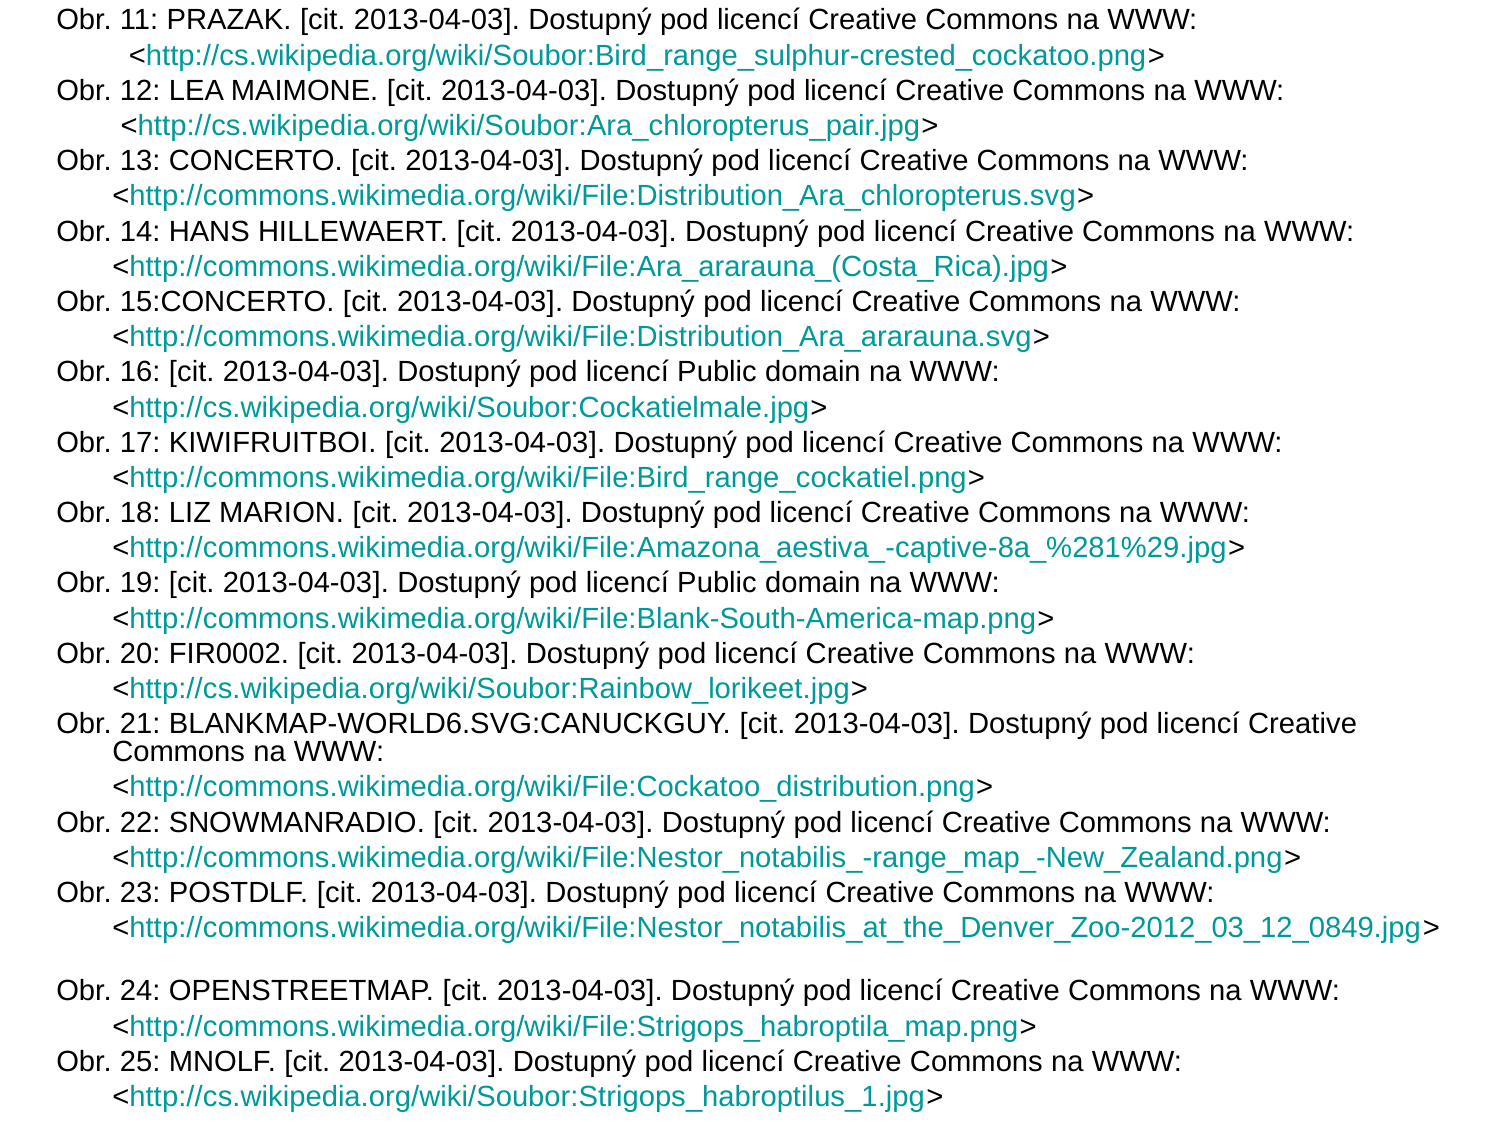

# Obr. 11: PRAZAK. [cit. 2013-04-03]. Dostupný pod licencí Creative Commons na WWW:
	 <http://cs.wikipedia.org/wiki/Soubor:Bird_range_sulphur-crested_cockatoo.png>
Obr. 12: LEA MAIMONE. [cit. 2013-04-03]. Dostupný pod licencí Creative Commons na WWW:
	 <http://cs.wikipedia.org/wiki/Soubor:Ara_chloropterus_pair.jpg>
Obr. 13: CONCERTO. [cit. 2013-04-03]. Dostupný pod licencí Creative Commons na WWW:
	<http://commons.wikimedia.org/wiki/File:Distribution_Ara_chloropterus.svg>
Obr. 14: HANS HILLEWAERT. [cit. 2013-04-03]. Dostupný pod licencí Creative Commons na WWW:
	<http://commons.wikimedia.org/wiki/File:Ara_ararauna_(Costa_Rica).jpg>
Obr. 15:CONCERTO. [cit. 2013-04-03]. Dostupný pod licencí Creative Commons na WWW:
	<http://commons.wikimedia.org/wiki/File:Distribution_Ara_ararauna.svg>
Obr. 16: [cit. 2013-04-03]. Dostupný pod licencí Public domain na WWW:
	<http://cs.wikipedia.org/wiki/Soubor:Cockatielmale.jpg>
Obr. 17: KIWIFRUITBOI. [cit. 2013-04-03]. Dostupný pod licencí Creative Commons na WWW:
	<http://commons.wikimedia.org/wiki/File:Bird_range_cockatiel.png>
Obr. 18: LIZ MARION. [cit. 2013-04-03]. Dostupný pod licencí Creative Commons na WWW:
	<http://commons.wikimedia.org/wiki/File:Amazona_aestiva_-captive-8a_%281%29.jpg>
Obr. 19: [cit. 2013-04-03]. Dostupný pod licencí Public domain na WWW:
	<http://commons.wikimedia.org/wiki/File:Blank-South-America-map.png>
Obr. 20: FIR0002. [cit. 2013-04-03]. Dostupný pod licencí Creative Commons na WWW:
	<http://cs.wikipedia.org/wiki/Soubor:Rainbow_lorikeet.jpg>
Obr. 21: BLANKMAP-WORLD6.SVG:CANUCKGUY. [cit. 2013-04-03]. Dostupný pod licencí Creative Commons na WWW:
	<http://commons.wikimedia.org/wiki/File:Cockatoo_distribution.png>
Obr. 22: SNOWMANRADIO. [cit. 2013-04-03]. Dostupný pod licencí Creative Commons na WWW:
	<http://commons.wikimedia.org/wiki/File:Nestor_notabilis_-range_map_-New_Zealand.png>
Obr. 23: POSTDLF. [cit. 2013-04-03]. Dostupný pod licencí Creative Commons na WWW:
	<http://commons.wikimedia.org/wiki/File:Nestor_notabilis_at_the_Denver_Zoo-2012_03_12_0849.jpg>
Obr. 24: OPENSTREETMAP. [cit. 2013-04-03]. Dostupný pod licencí Creative Commons na WWW:
	<http://commons.wikimedia.org/wiki/File:Strigops_habroptila_map.png>
Obr. 25: MNOLF. [cit. 2013-04-03]. Dostupný pod licencí Creative Commons na WWW:
	<http://cs.wikipedia.org/wiki/Soubor:Strigops_habroptilus_1.jpg>